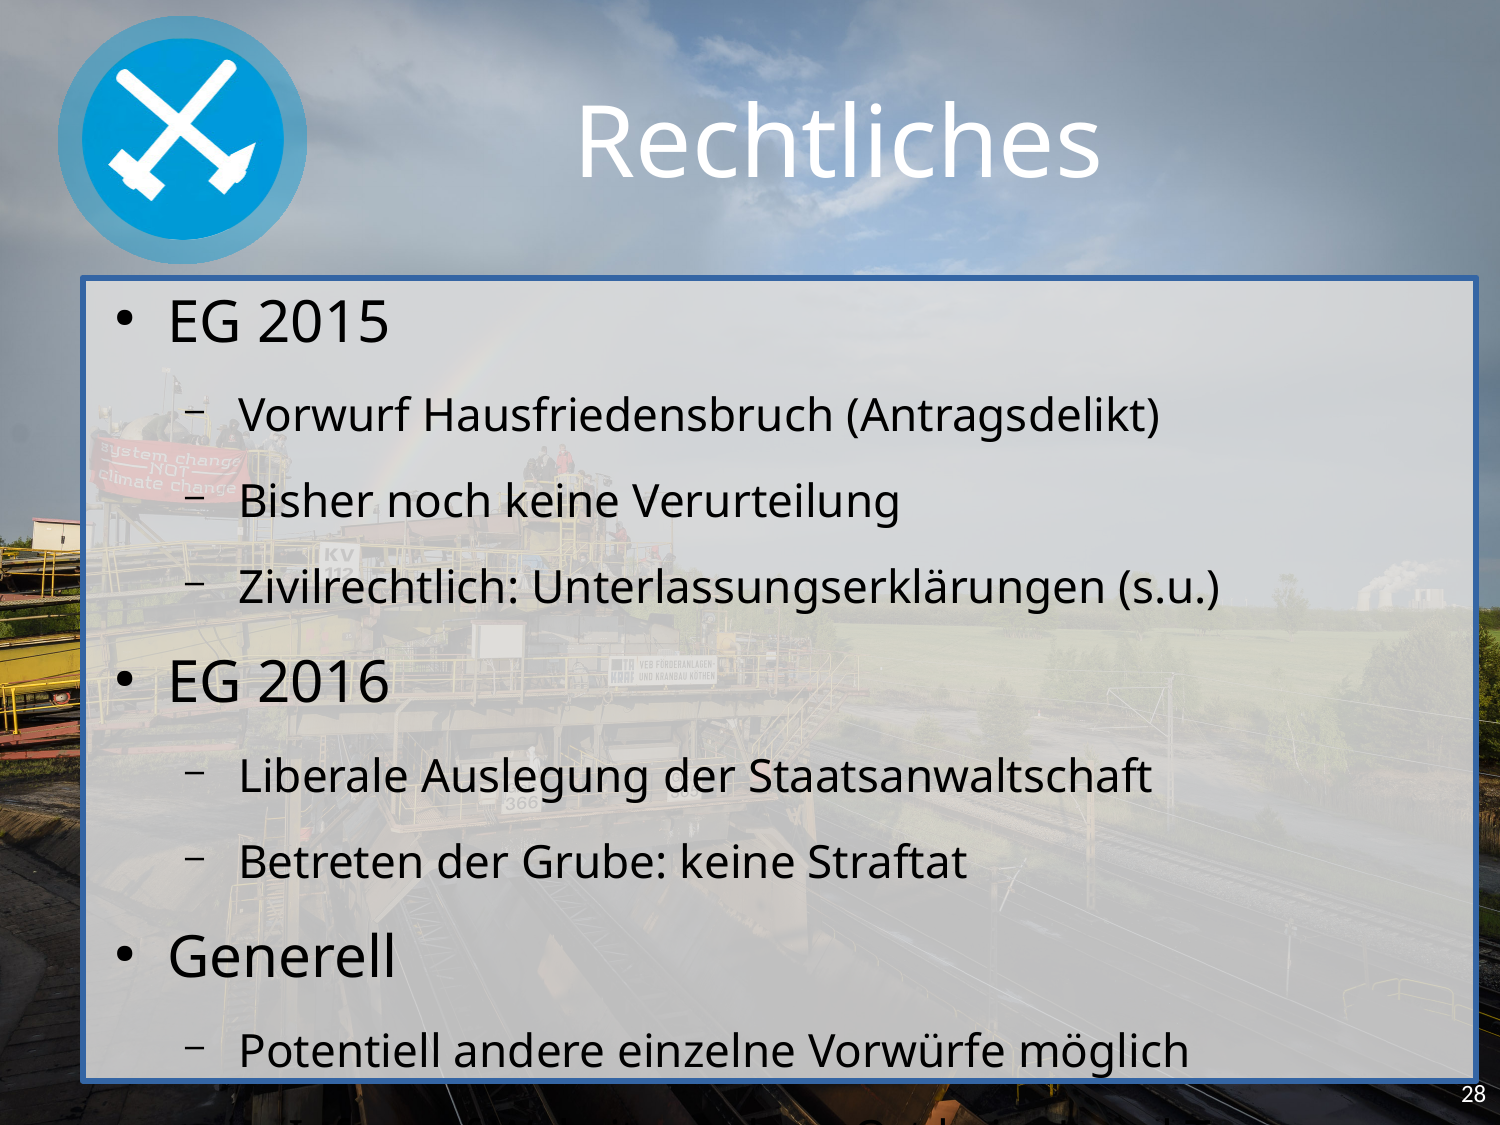

# Rechtliches
EG 2015
Vorwurf Hausfriedensbruch (Antragsdelikt)
Bisher noch keine Verurteilung
Zivilrechtlich: Unterlassungserklärungen (s.u.)
EG 2016
Liberale Auslegung der Staatsanwaltschaft
Betreten der Grube: keine Straftat
Generell
Potentiell andere einzelne Vorwürfe möglich
→ Infos auf Website und vor Ort beim Legal-Team
28